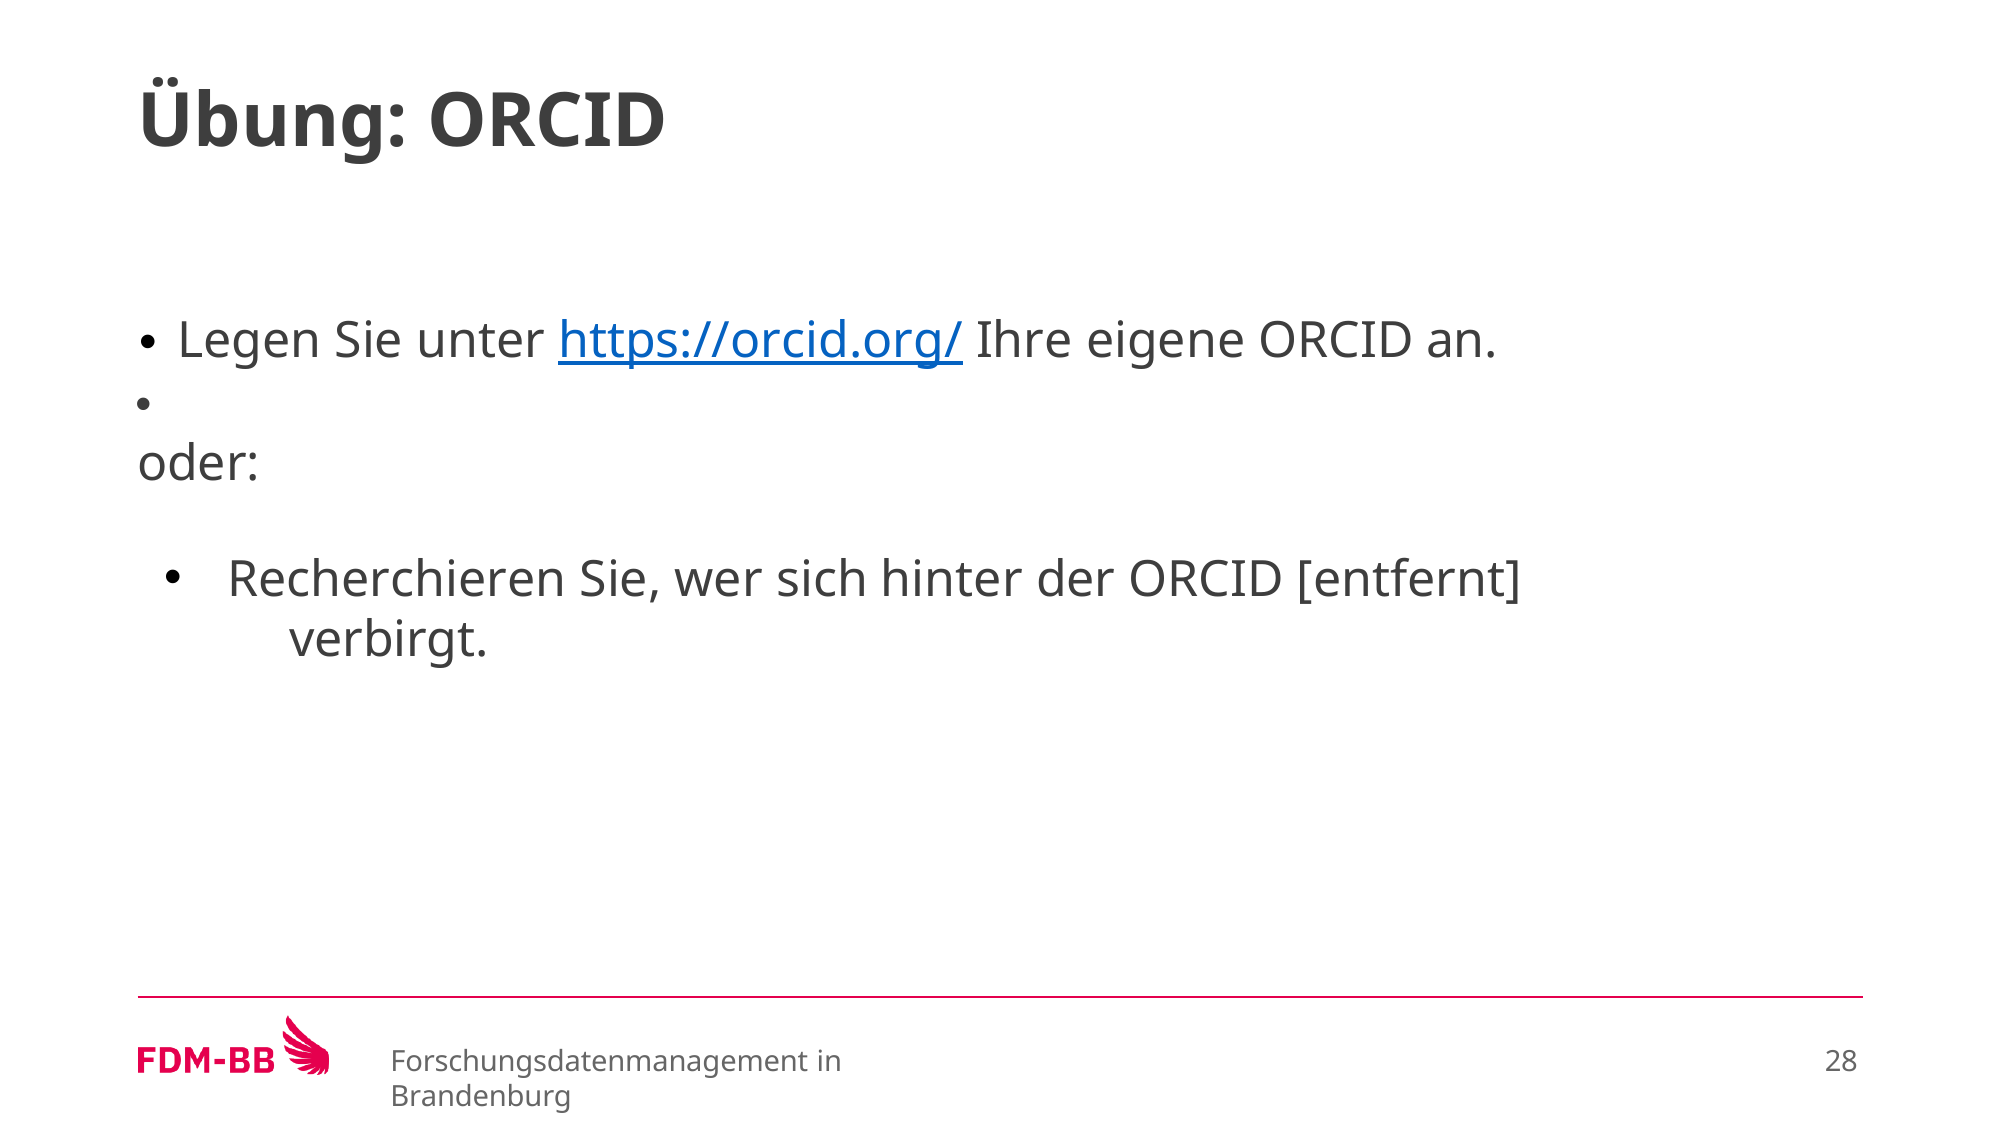

# Übung: ORCID
Legen Sie unter https://orcid.org/ Ihre eigene ORCID an.
oder:
Recherchieren Sie, wer sich hinter der ORCID [entfernt] verbirgt.
Forschungsdatenmanagement in Brandenburg
28